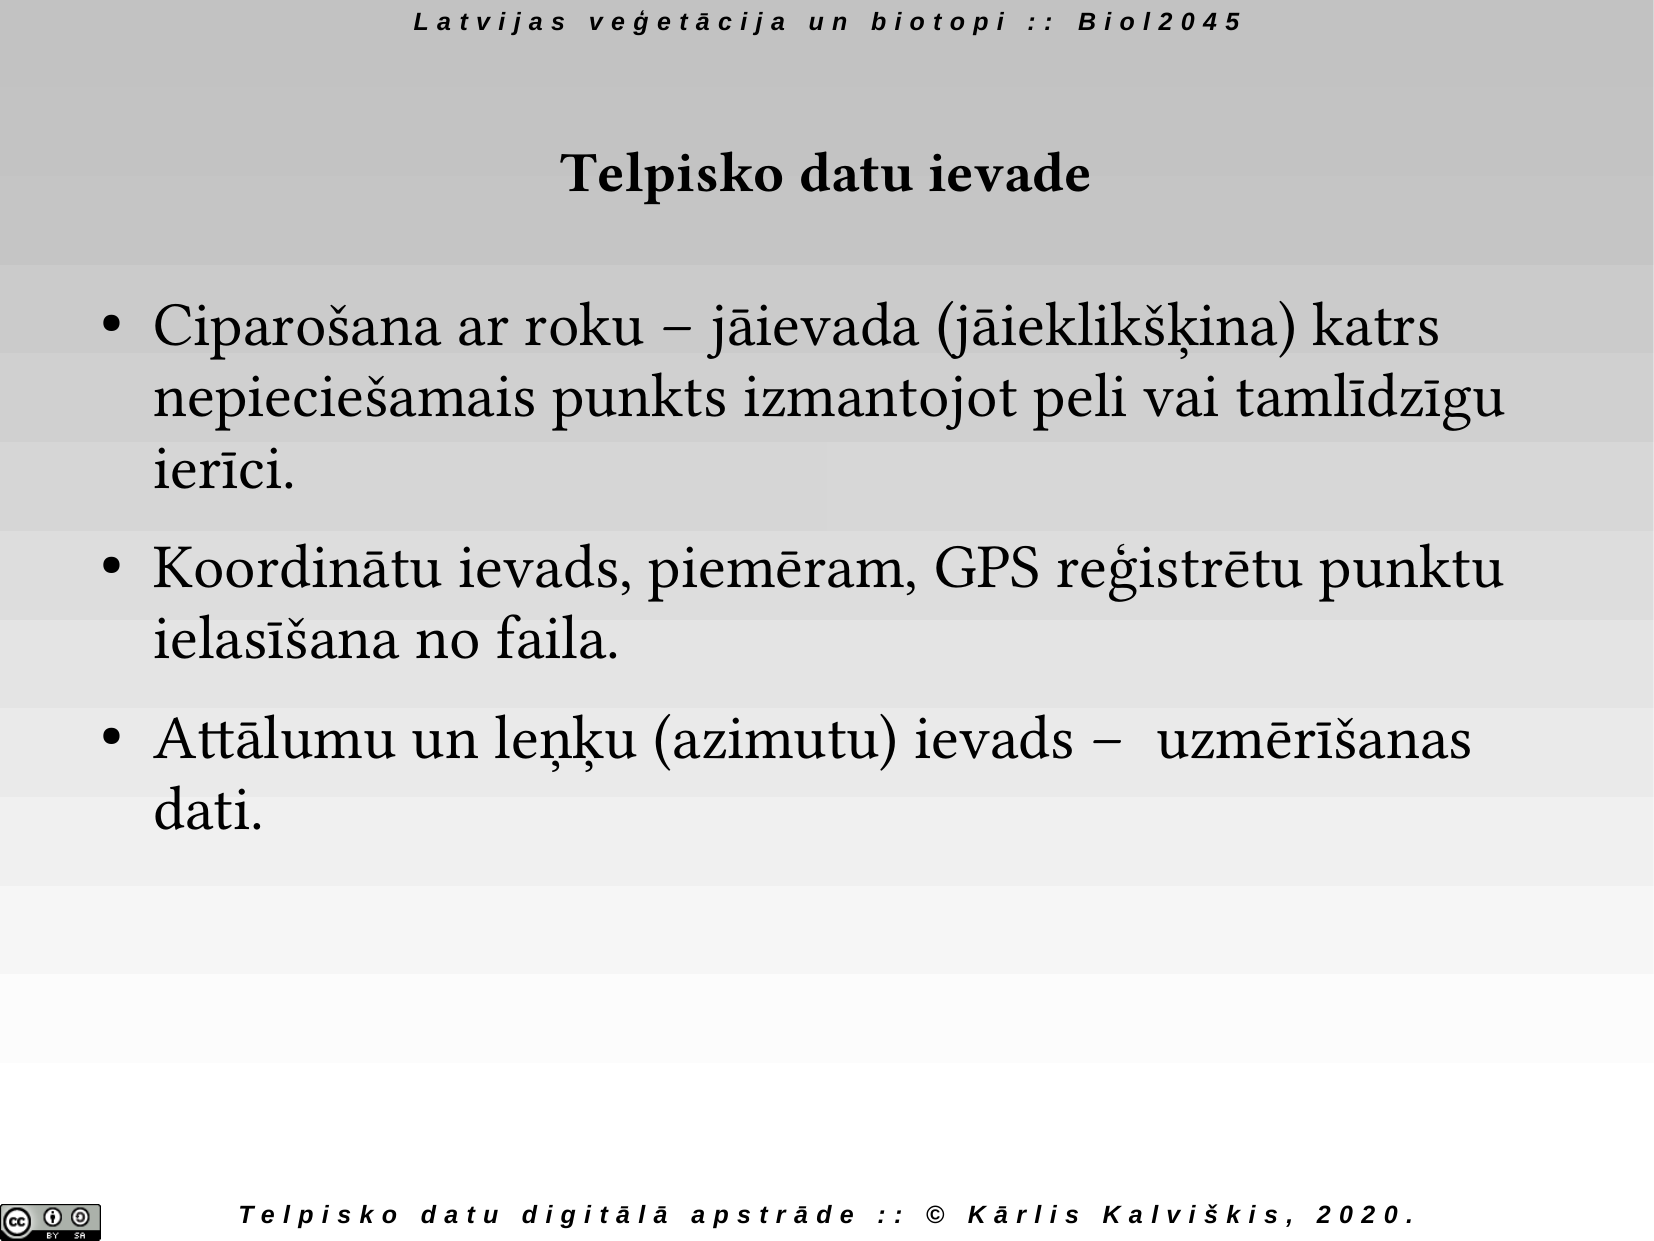

# Telpisko datu ievade
Ciparošana ar roku – jāievada (jāieklikšķina) katrs nepieciešamais punkts izmantojot peli vai tamlīdzīgu ierīci.
Koordinātu ievads, piemēram, GPS reģistrētu punktu ielasīšana no faila.
Attālumu un leņķu (azimutu) ievads – uzmērīšanas dati.